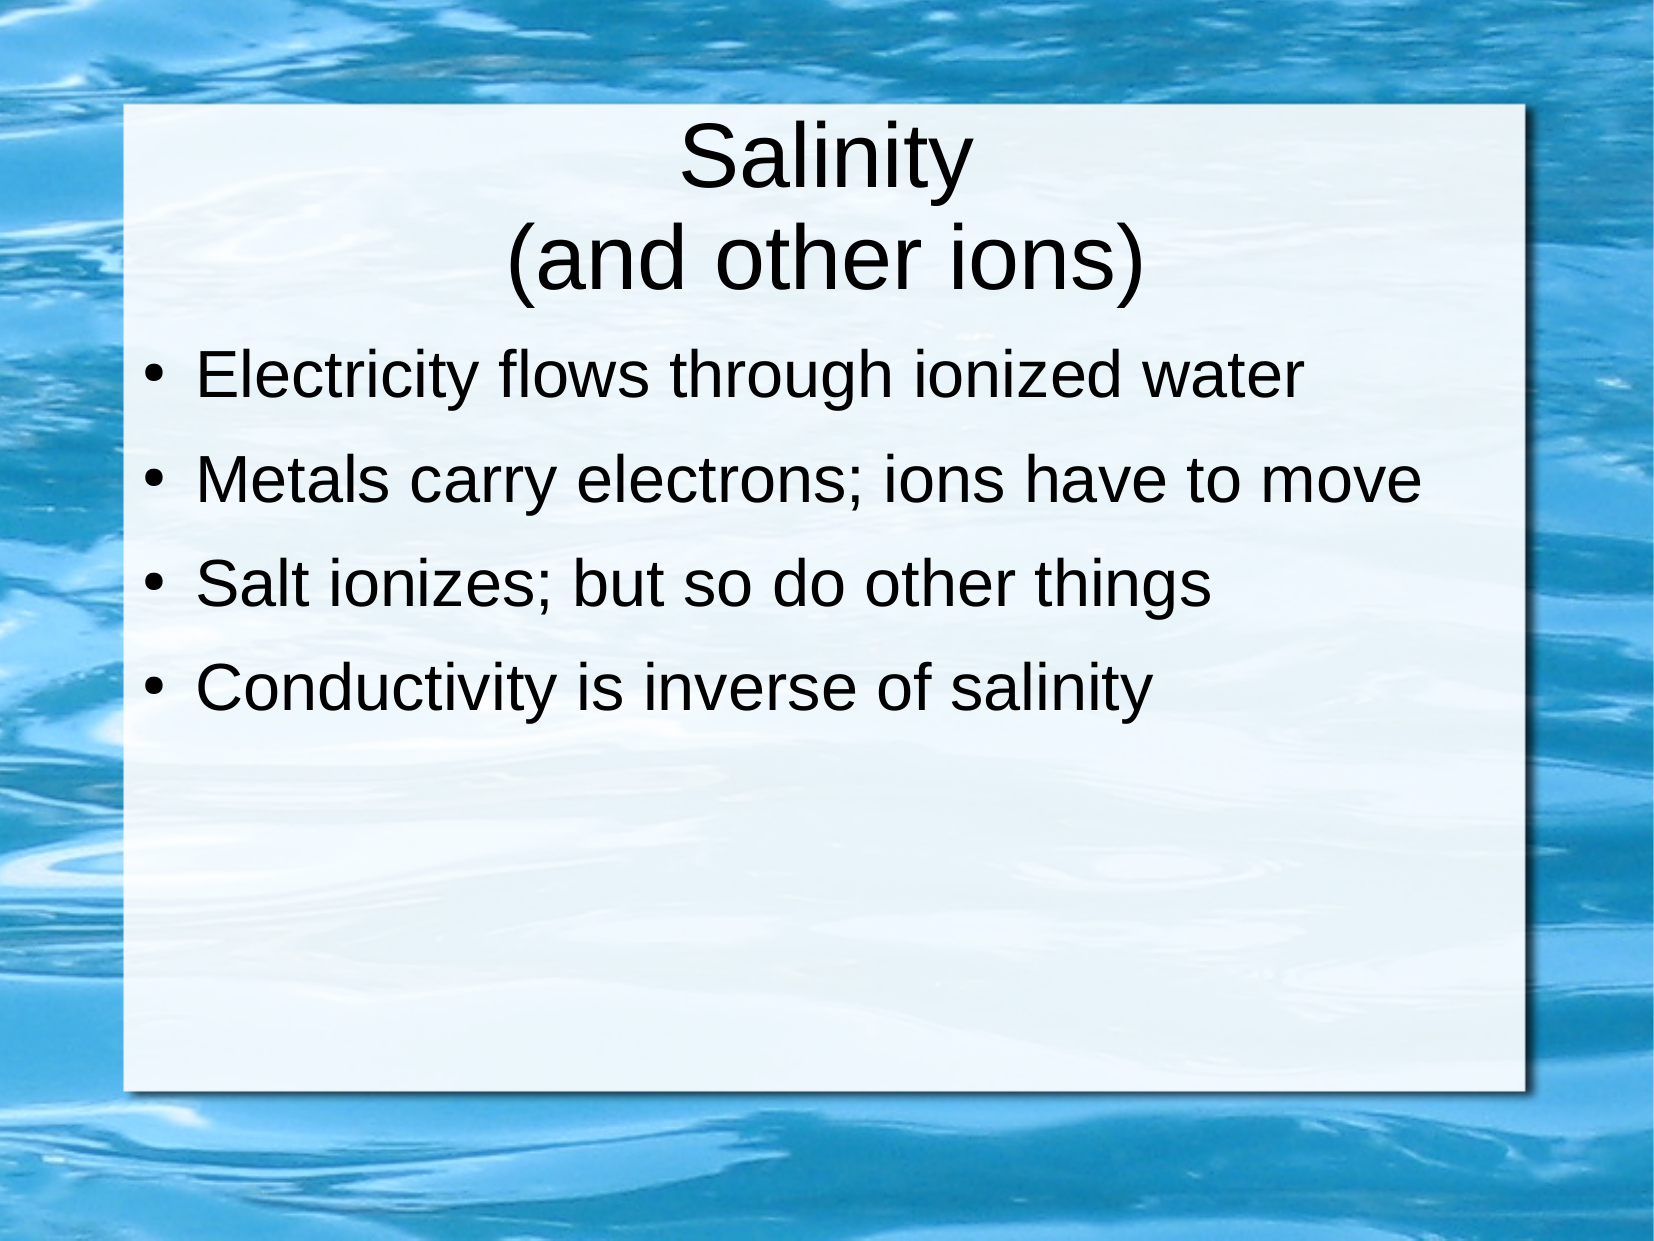

# Salinity (and other ions)
Electricity flows through ionized water
Metals carry electrons; ions have to move
Salt ionizes; but so do other things
Conductivity is inverse of salinity